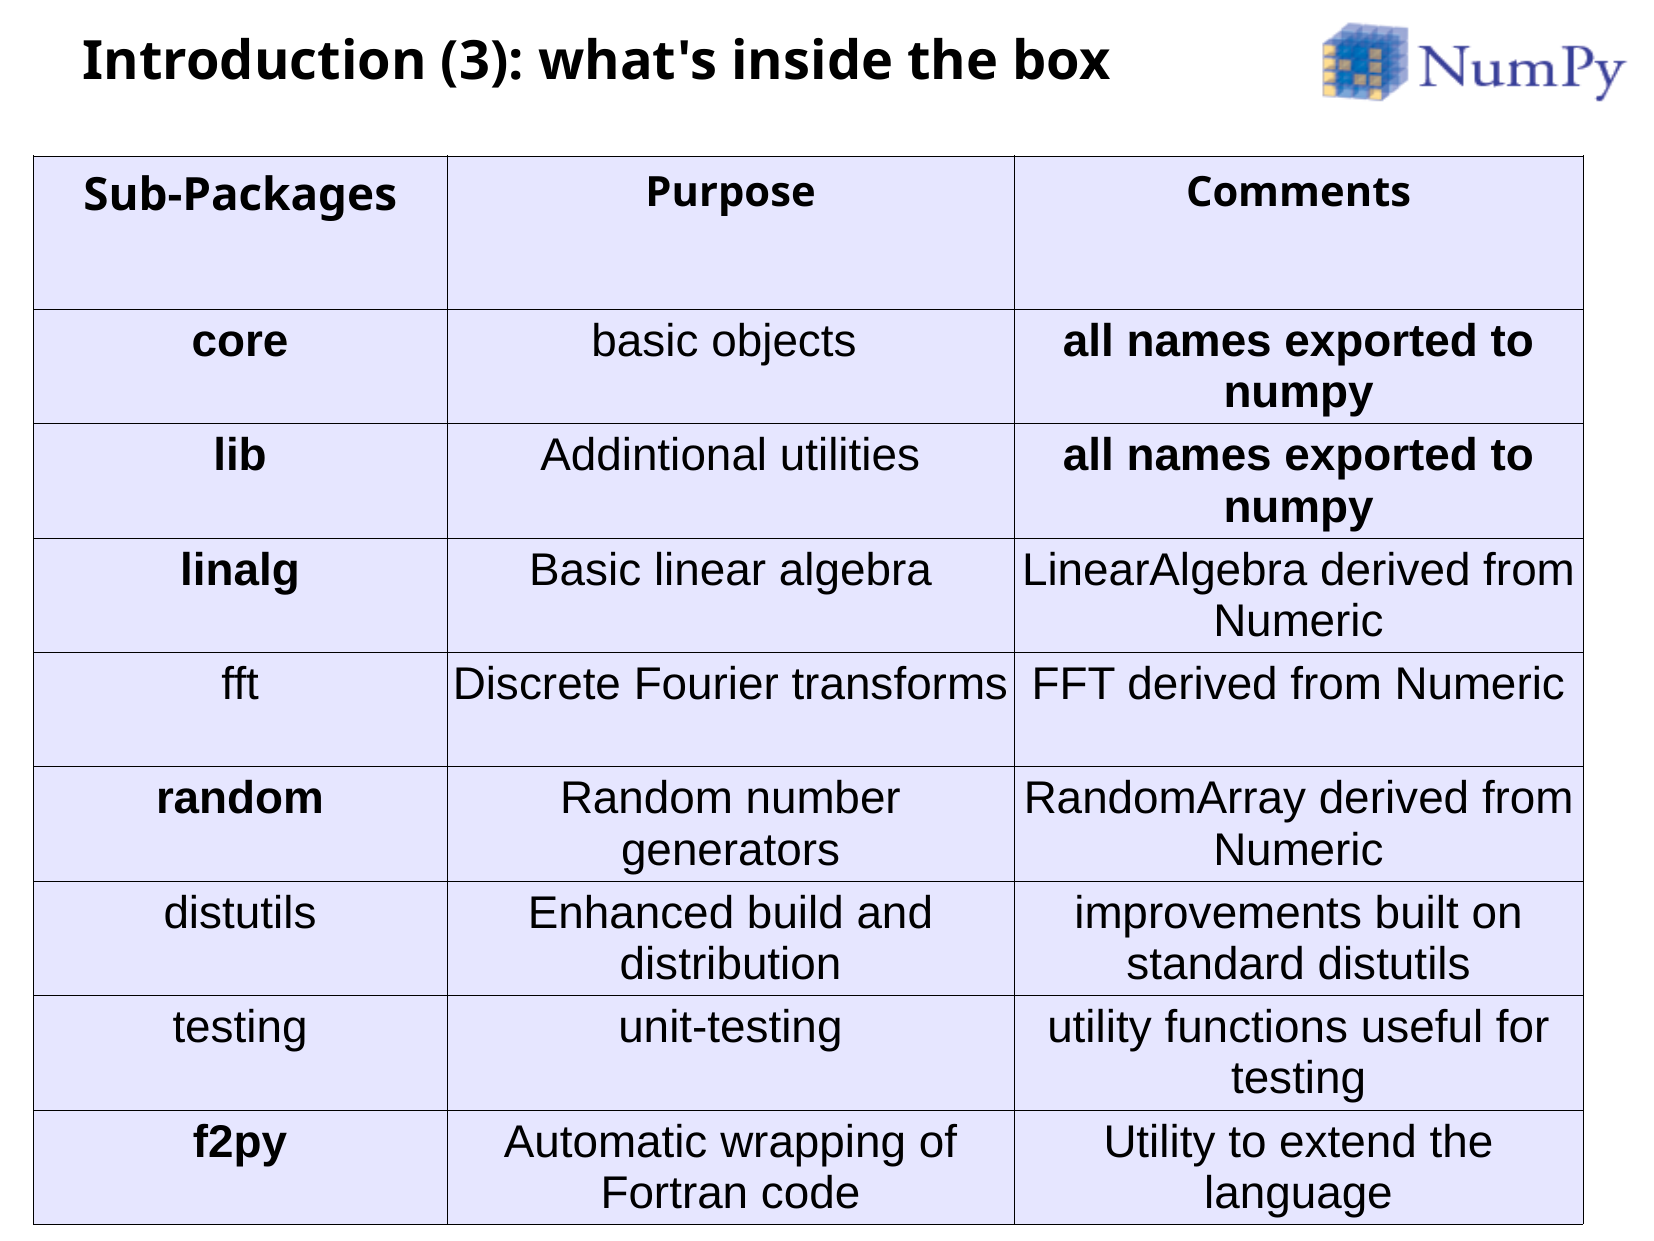

# Introduction (3): what's inside the box
| Sub-Packages | Purpose | Comments |
| --- | --- | --- |
| core | basic objects | all names exported to numpy |
| lib | Addintional utilities | all names exported to numpy |
| linalg | Basic linear algebra | LinearAlgebra derived from Numeric |
| fft | Discrete Fourier transforms | FFT derived from Numeric |
| random | Random number generators | RandomArray derived from Numeric |
| distutils | Enhanced build and distribution | improvements built on standard distutils |
| testing | unit-testing | utility functions useful for testing |
| f2py | Automatic wrapping of Fortran code | Utility to extend the language |